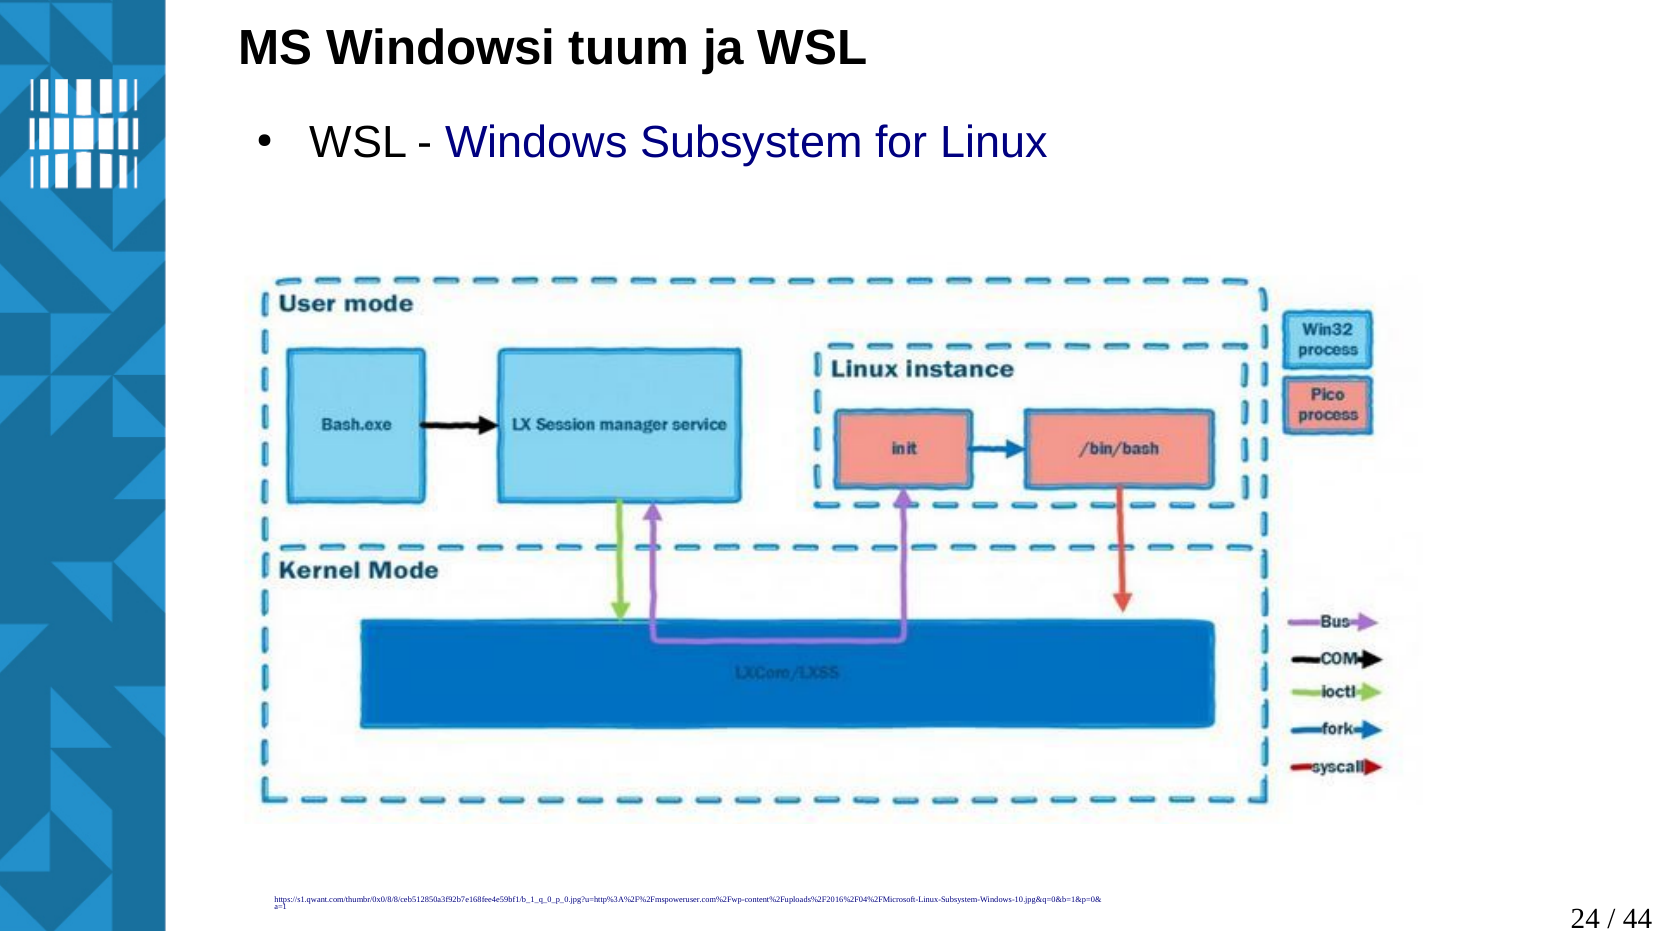

# MS Windowsi tuum ja WSL
WSL - Windows Subsystem for Linux
https://s1.qwant.com/thumbr/0x0/8/8/ceb512850a3f92b7e168fee4e59bf1/b_1_q_0_p_0.jpg?u=http%3A%2F%2Fmspoweruser.com%2Fwp-content%2Fuploads%2F2016%2F04%2FMicrosoft-Linux-Subsystem-Windows-10.jpg&q=0&b=1&p=0&a=1
24